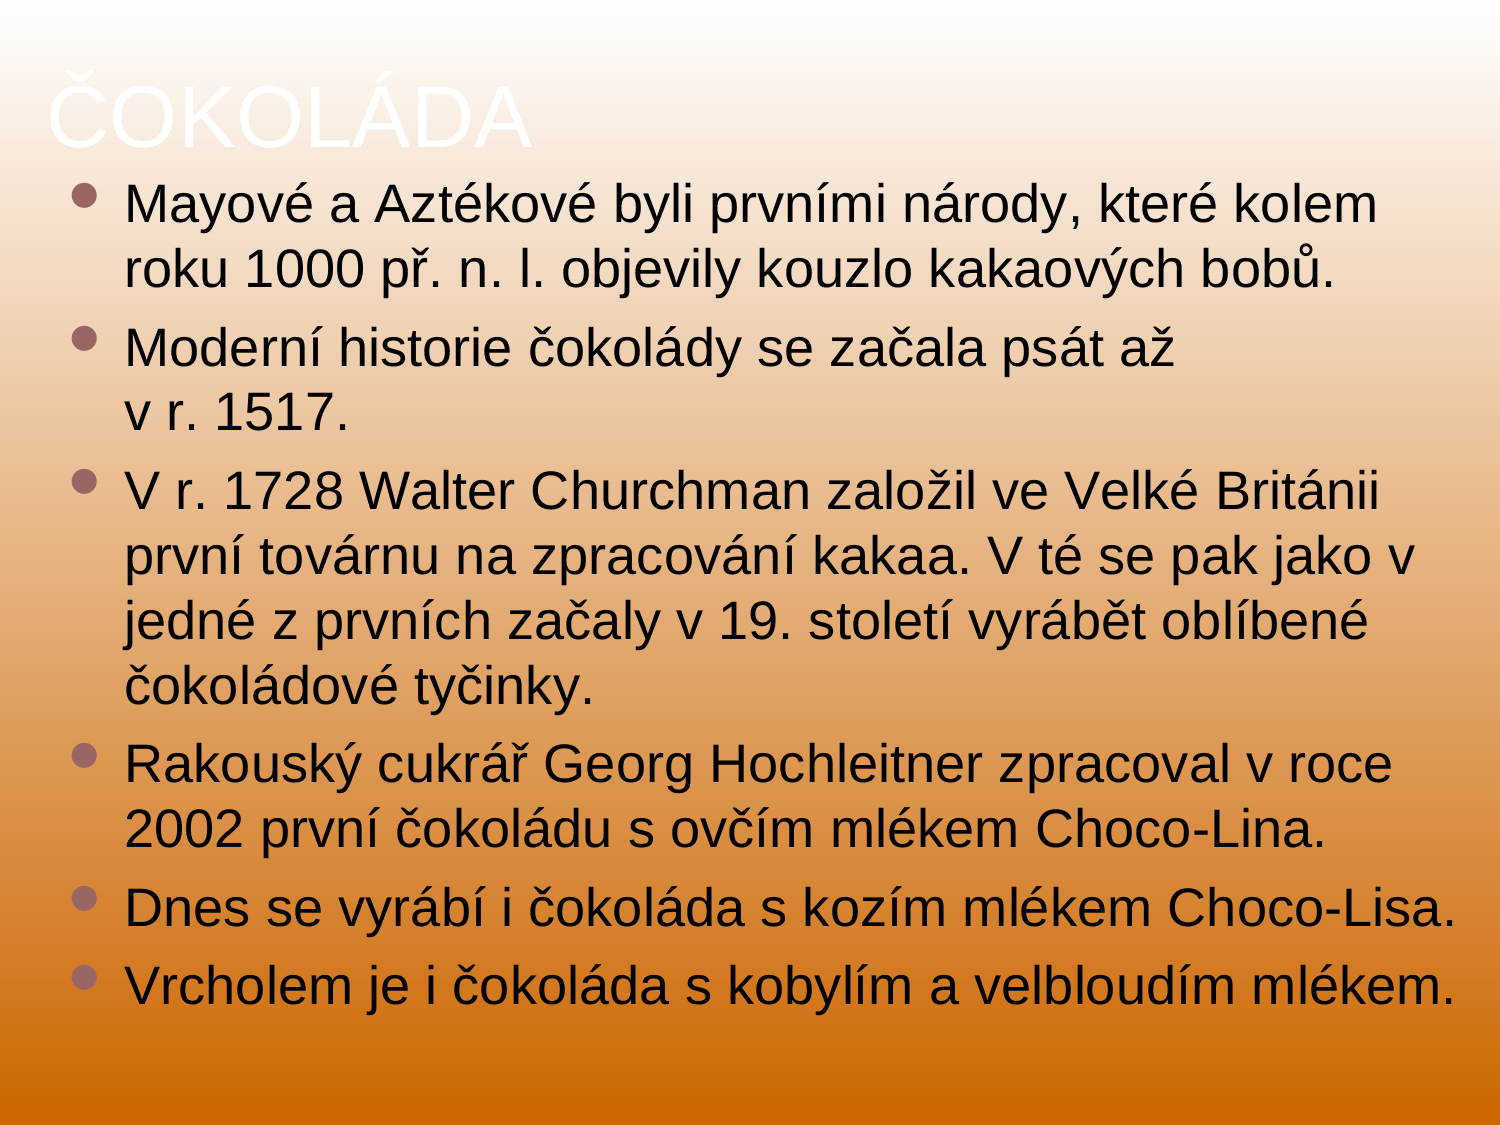

# ČOKOLÁDA
Mayové a Aztékové byli prvními národy, které kolem roku 1000 př. n. l. objevily kouzlo kakaových bobů.
Moderní historie čokolády se začala psát až
v r. 1517.
V r. 1728 Walter Churchman založil ve Velké Británii první továrnu na zpracování kakaa. V té se pak jako v jedné z prvních začaly v 19. století vyrábět oblíbené čokoládové tyčinky.
Rakouský cukrář Georg Hochleitner zpracoval v roce 2002 první čokoládu s ovčím mlékem Choco-Lina.
Dnes se vyrábí i čokoláda s kozím mlékem Choco-Lisa.
Vrcholem je i čokoláda s kobylím a velbloudím mlékem.